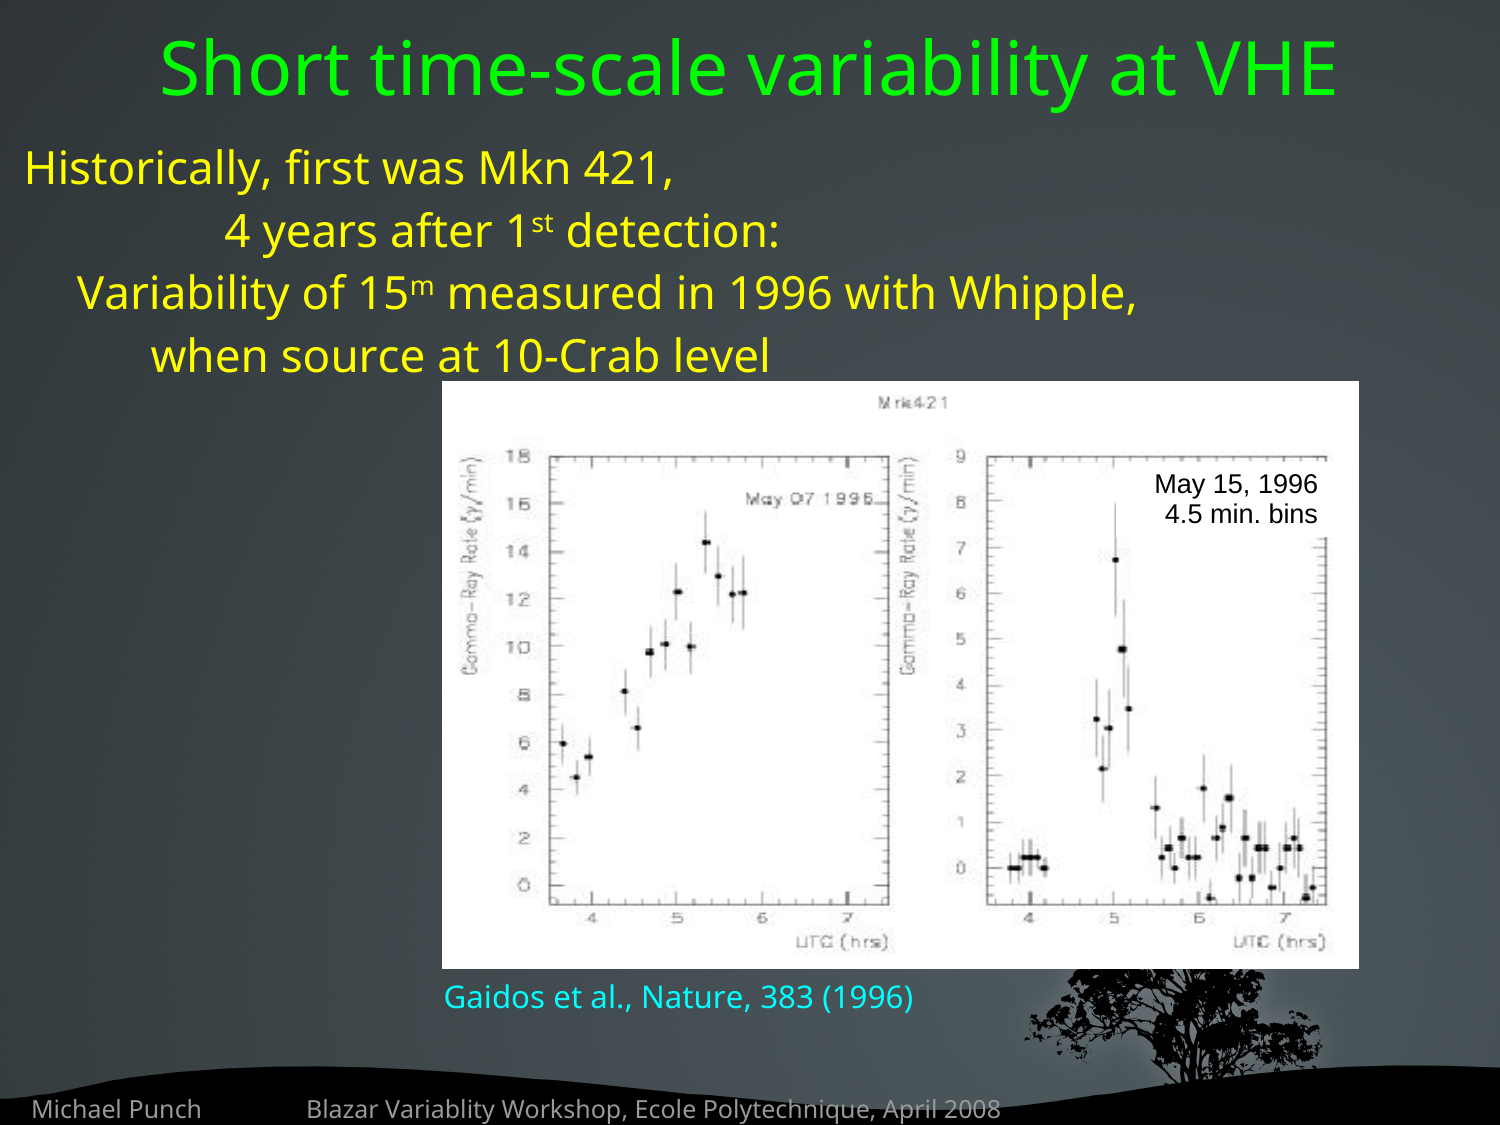

# Short time-scale variability at VHE
Historically, first was Mkn 421,
		4 years after 1st detection:
Variability of 15m measured in 1996 with Whipple,
	when source at 10-Crab level
May 15, 1996
4.5 min. bins
Gaidos et al., Nature, 383 (1996)